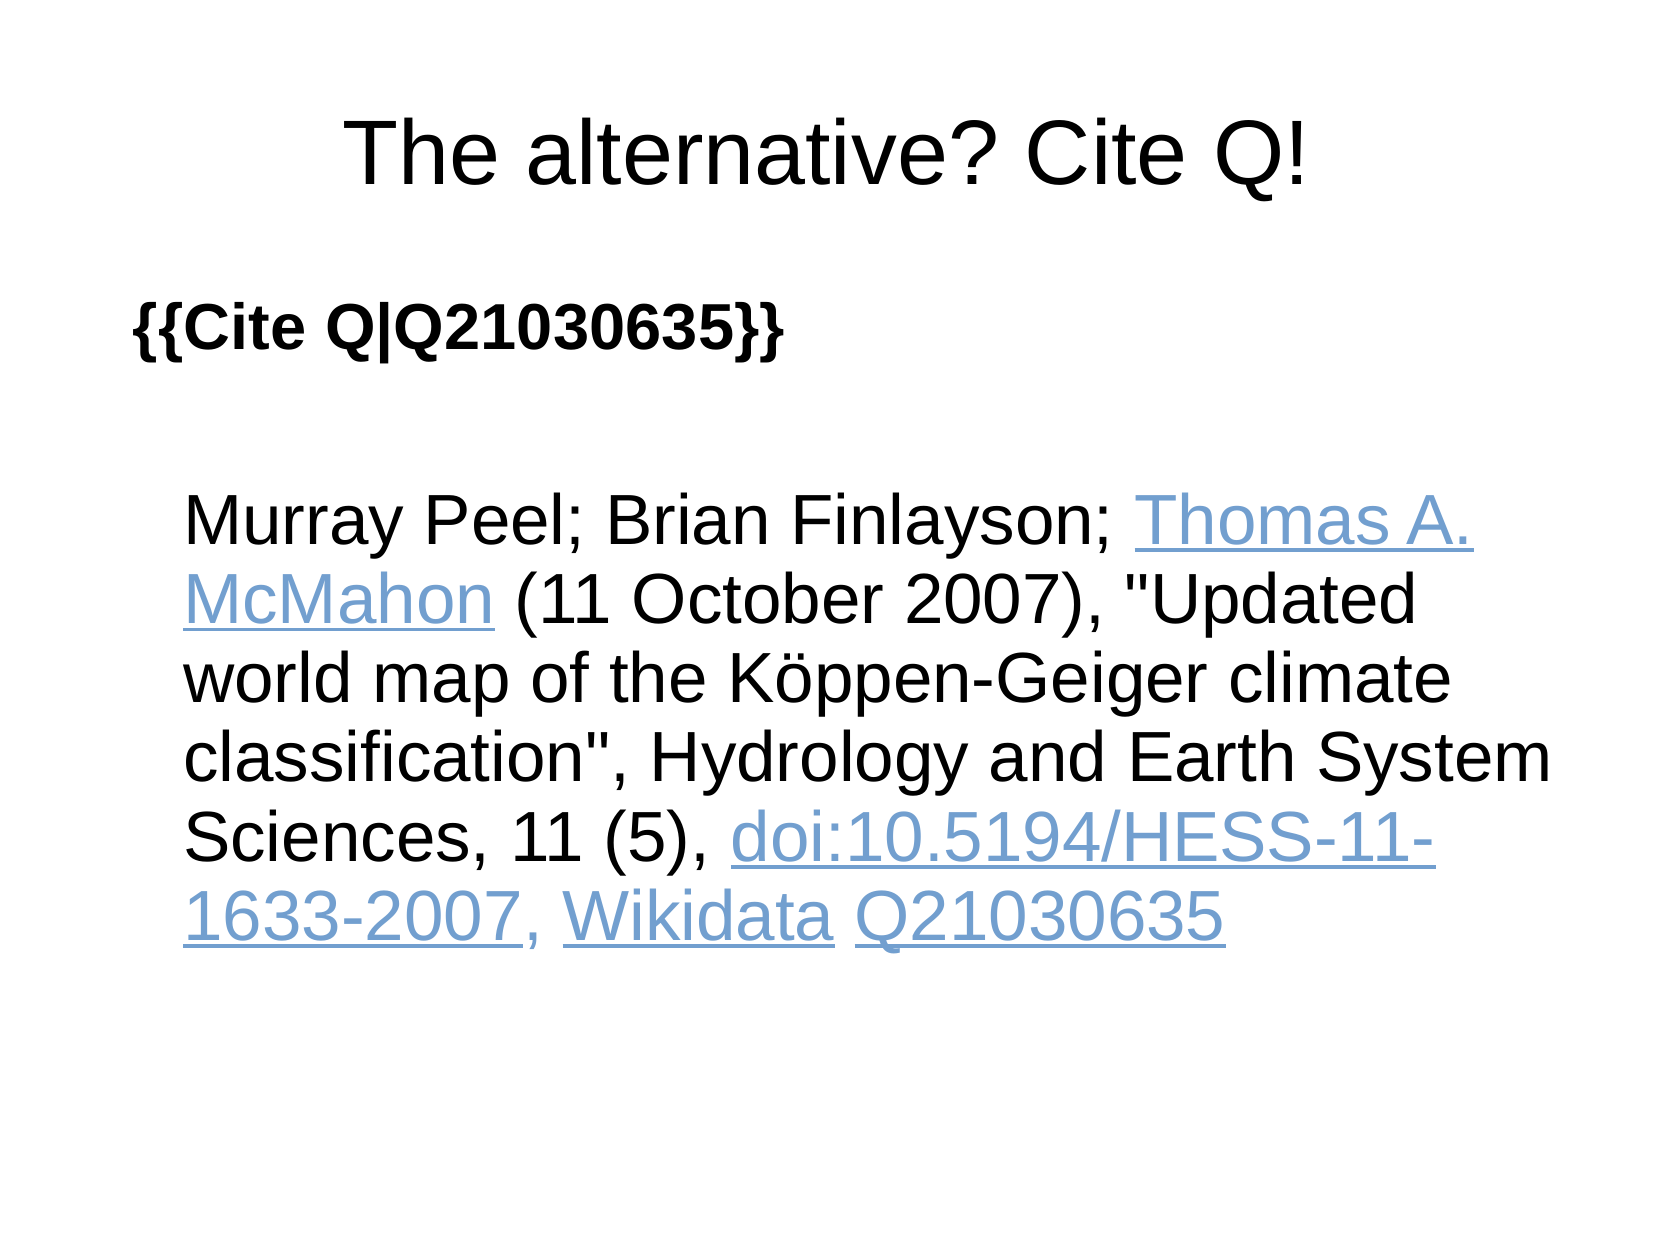

# The alternative? Cite Q!
{{Cite Q|Q21030635}}
Murray Peel; Brian Finlayson; Thomas A. McMahon (11 October 2007), "Updated world map of the Köppen-Geiger climate classification", Hydrology and Earth System Sciences, 11 (5), doi:10.5194/HESS-11-1633-2007, Wikidata Q21030635